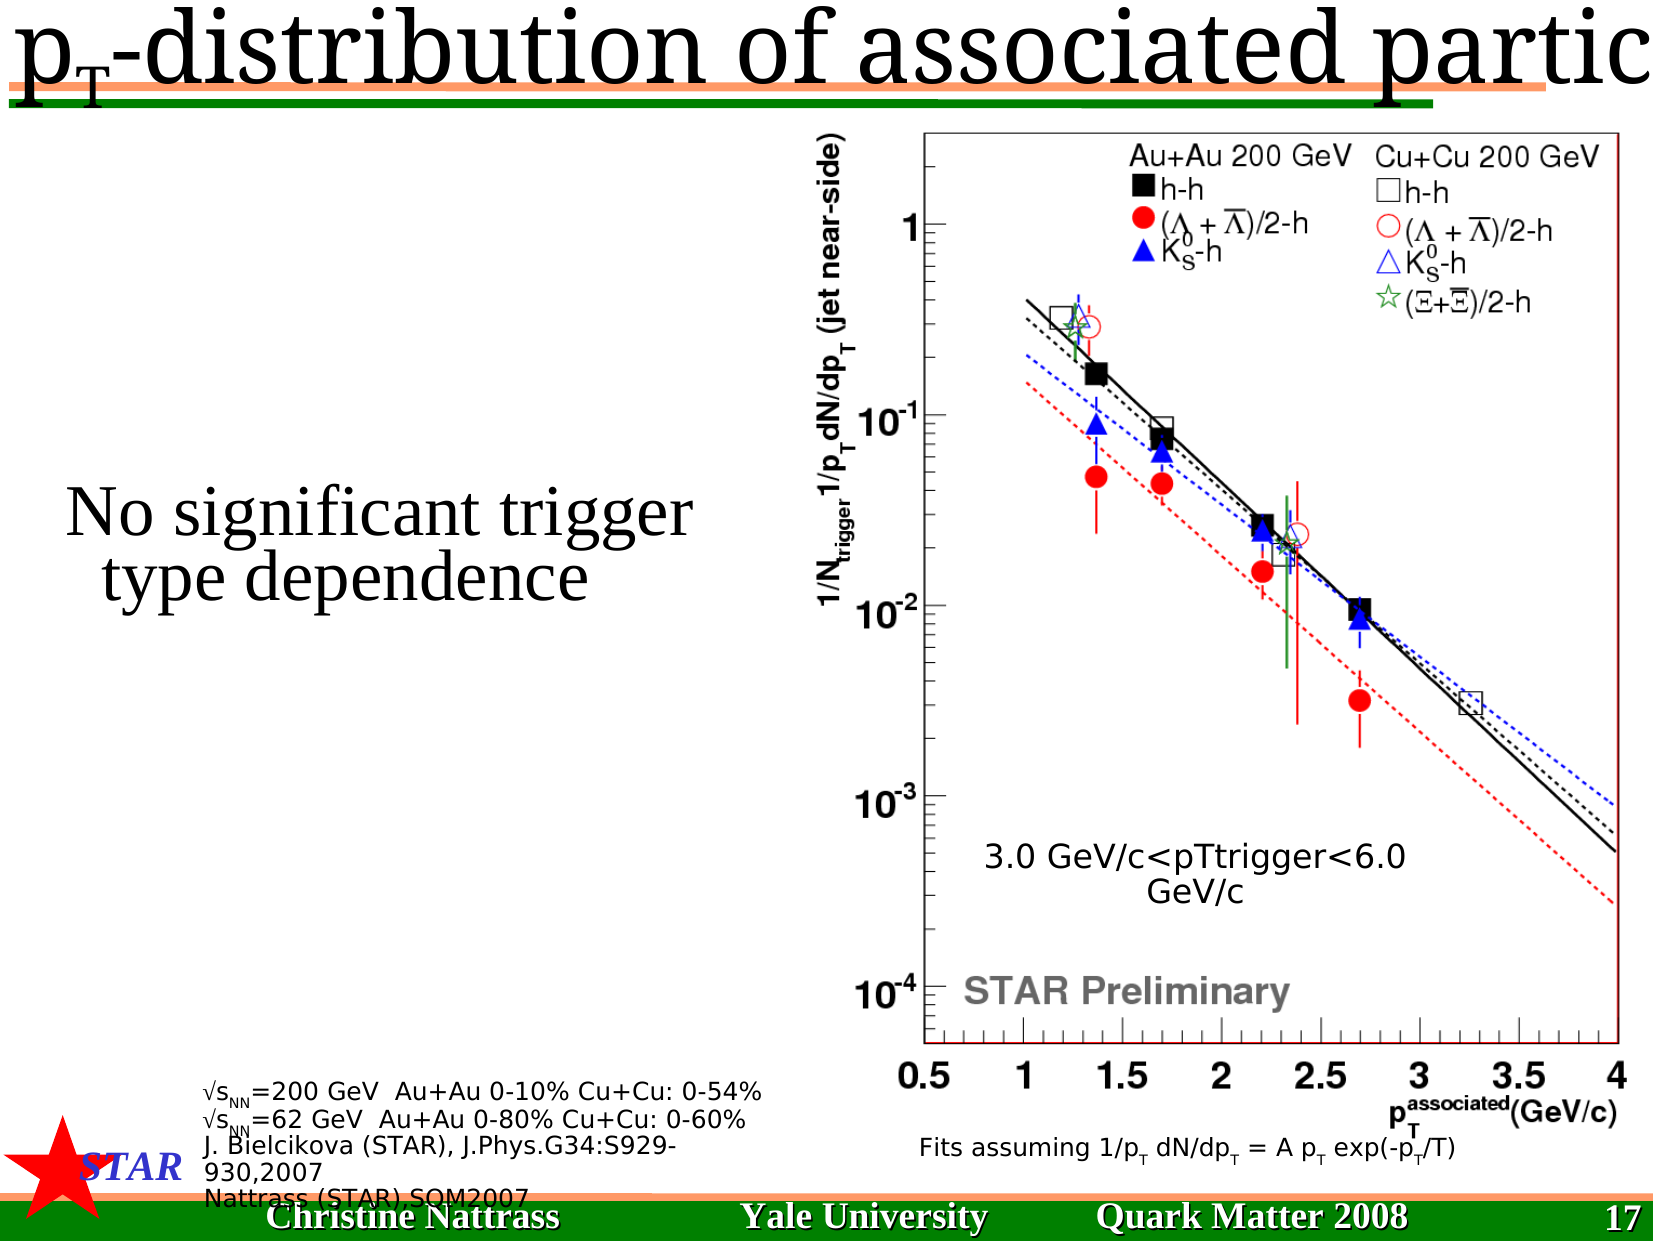

pT-distribution of associated particles
No significant trigger type dependence
3.0 GeV/c<pTtrigger<6.0 GeV/c
√sNN=200 GeV Au+Au 0-10% Cu+Cu: 0-54%
√sNN=62 GeV Au+Au 0-80% Cu+Cu: 0-60%
J. Bielcikova (STAR), J.Phys.G34:S929-930,2007
Nattrass (STAR),SQM2007
Fits assuming 1/pT dN/dpT = A pT exp(-pT/T)‏